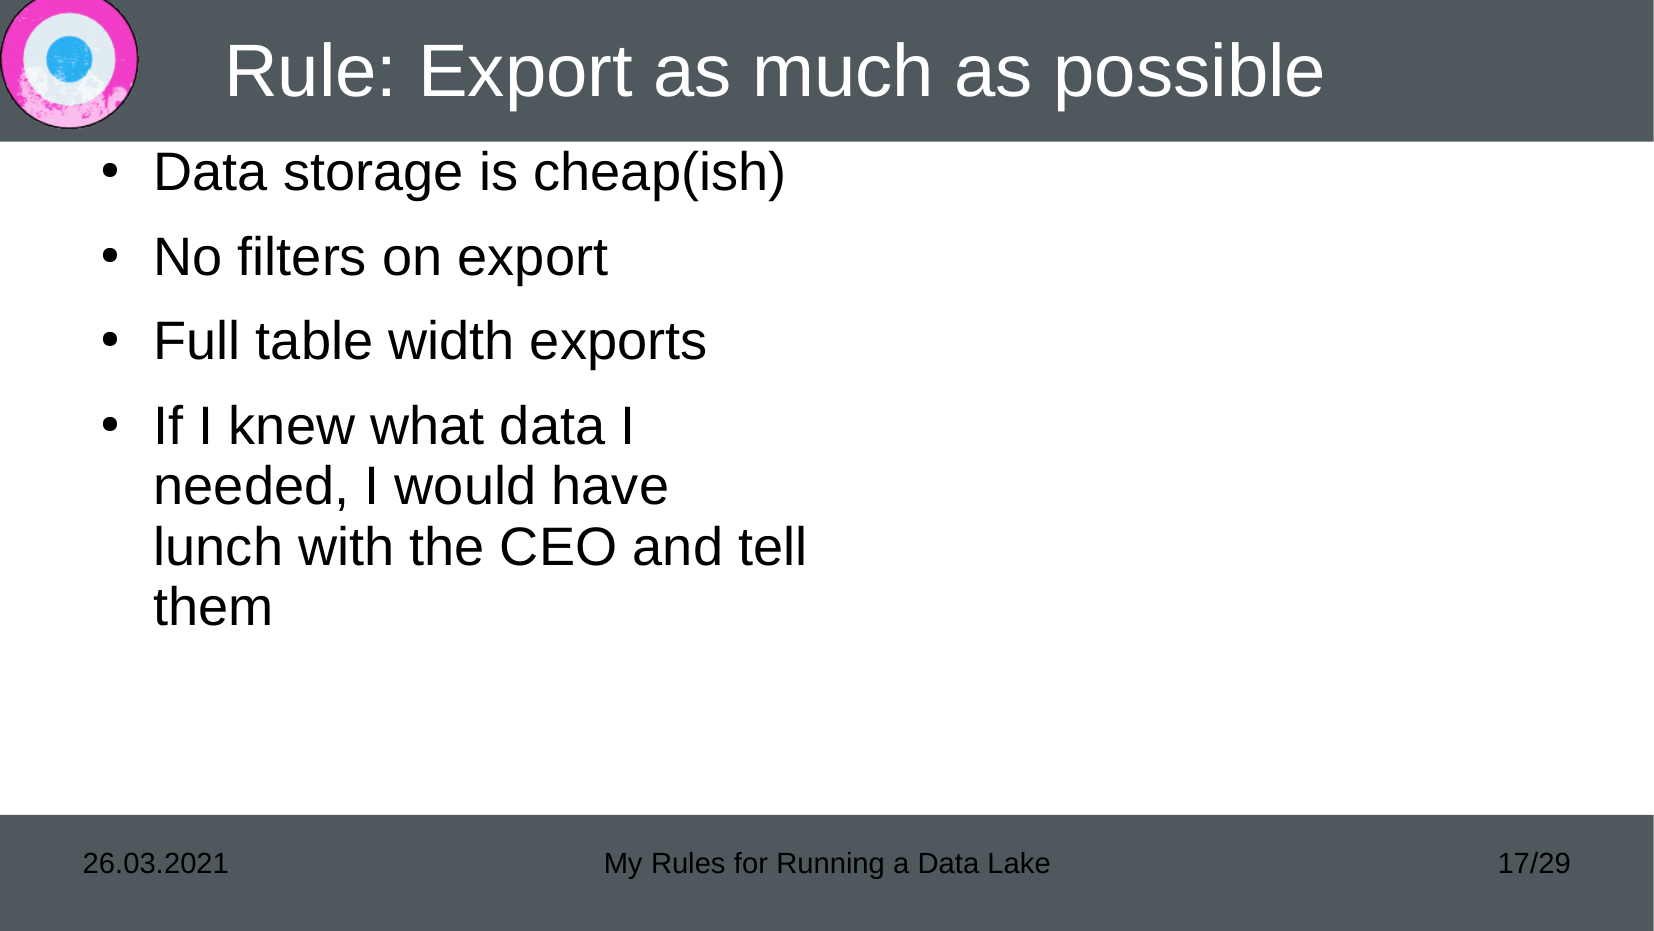

# Rule: Export as much as possible
Data storage is cheap(ish)
No filters on export
Full table width exports
If I knew what data I needed, I would have lunch with the CEO and tell them
08. März 2019
17